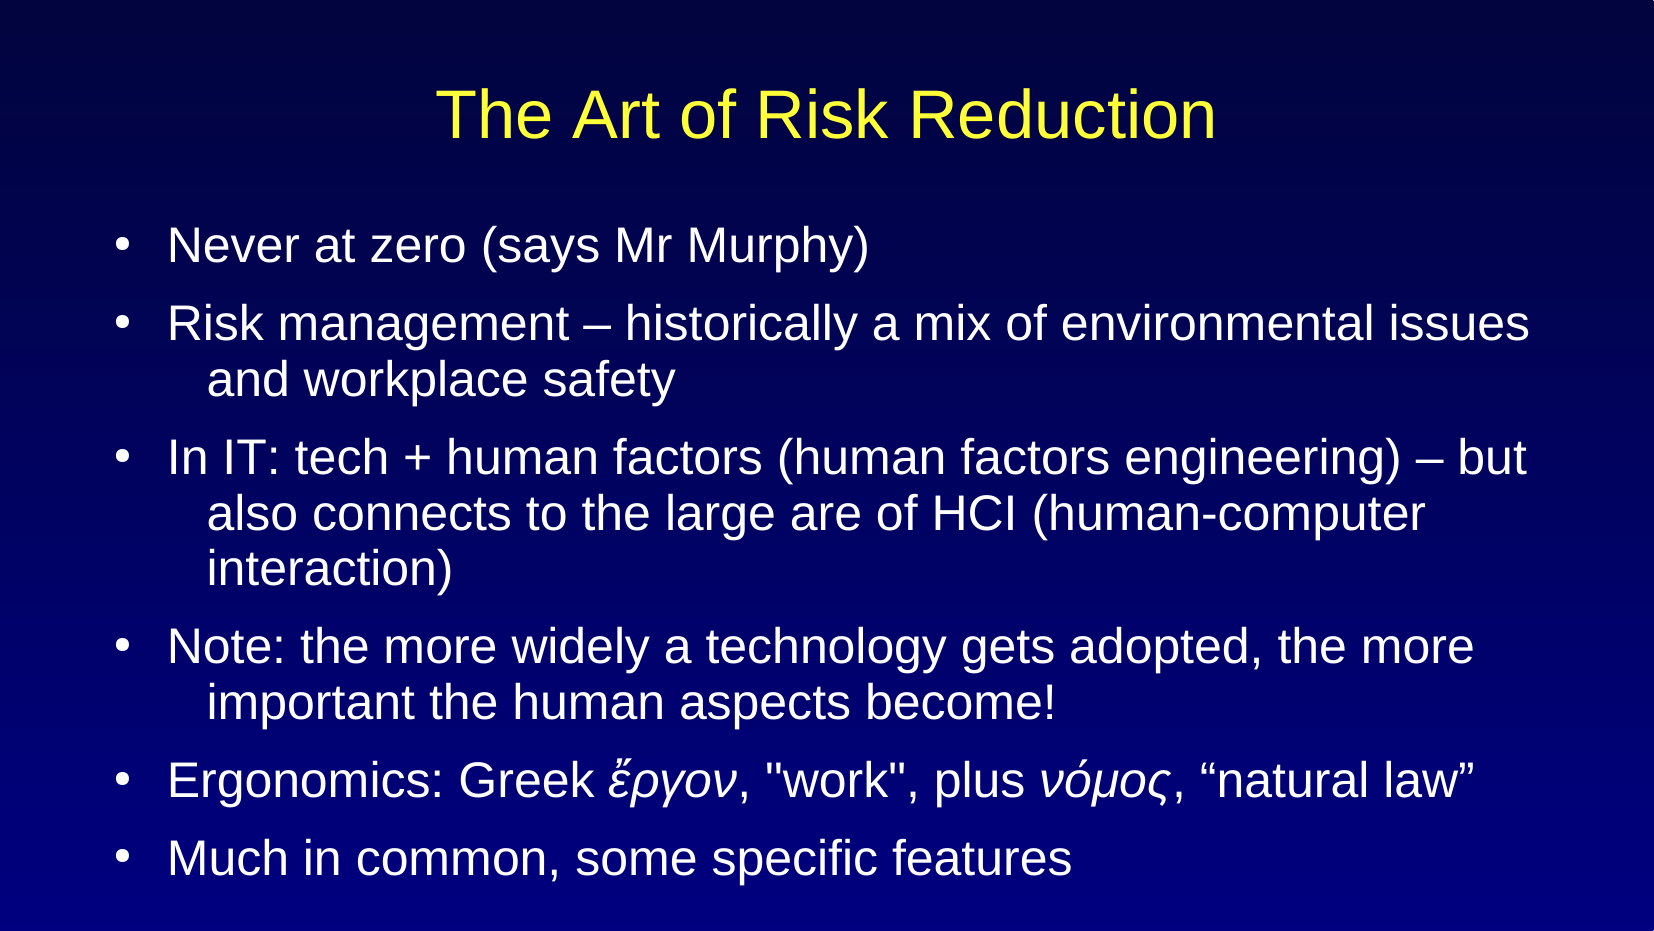

# The Art of Risk Reduction
Never at zero (says Mr Murphy)
Risk management – historically a mix of environmental issues and workplace safety
In IT: tech + human factors (human factors engineering) – but also connects to the large are of HCI (human-computer interaction)
Note: the more widely a technology gets adopted, the more important the human aspects become!
Ergonomics: Greek ἔργον, "work", plus νόμος, “natural law”
Much in common, some specific features